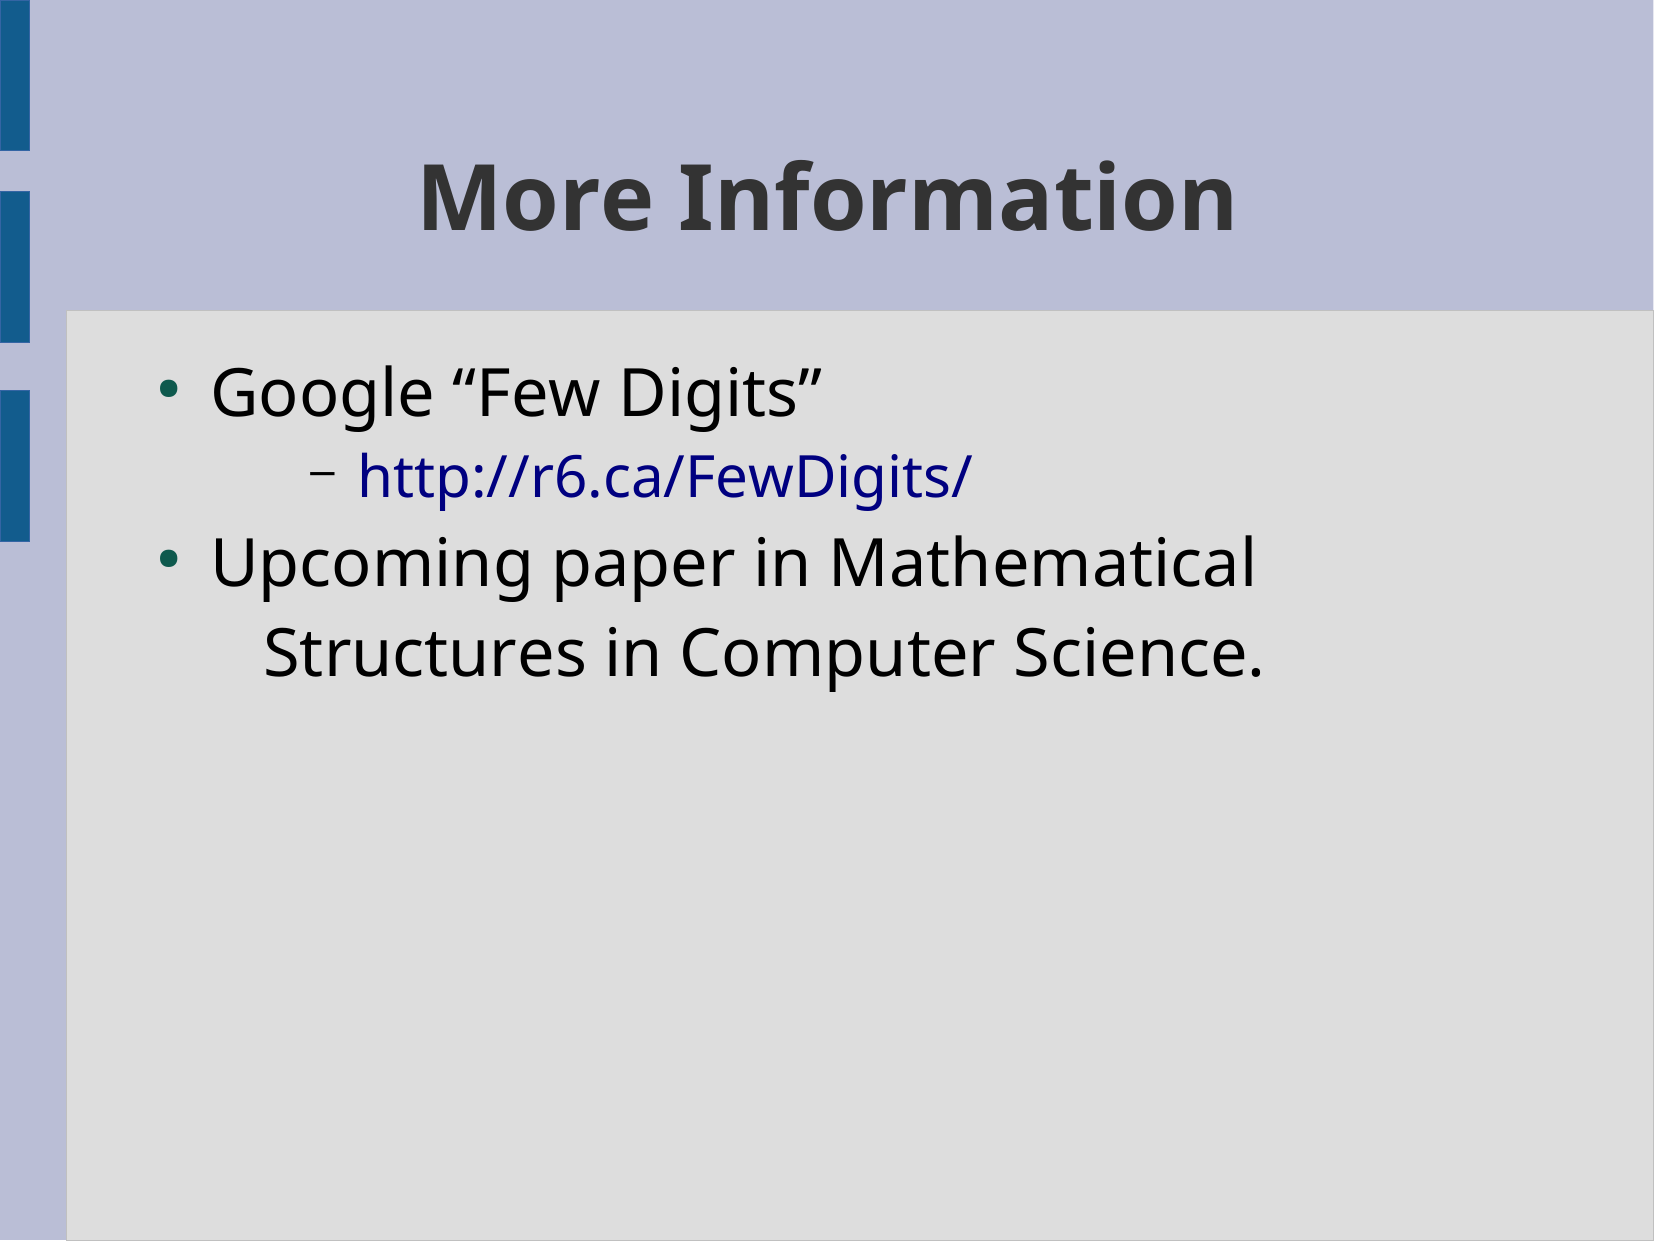

# More Information
Google “Few Digits”
http://r6.ca/FewDigits/
Upcoming paper in Mathematical Structures in Computer Science.